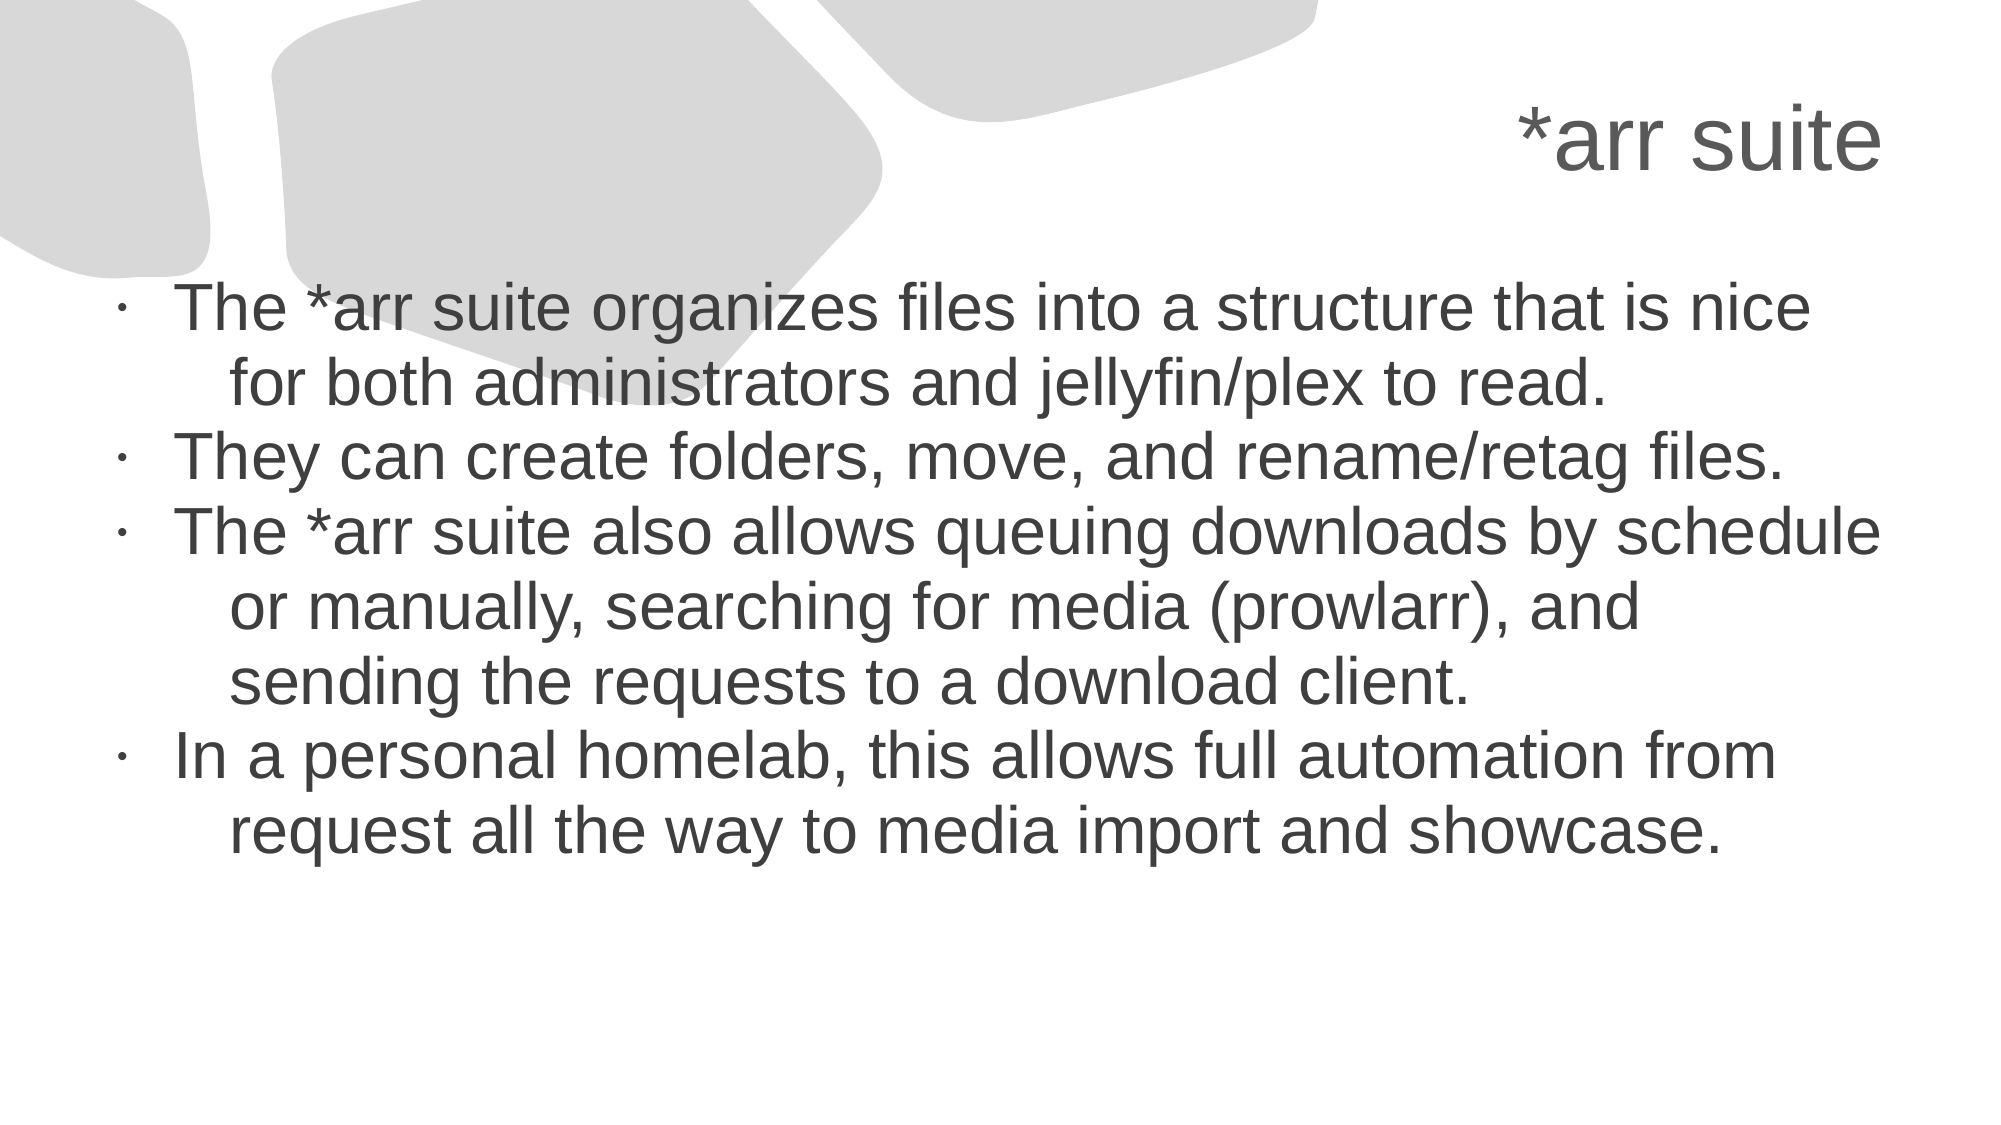

# *arr suite
The *arr suite organizes files into a structure that is nice for both administrators and jellyfin/plex to read.
They can create folders, move, and rename/retag files.
The *arr suite also allows queuing downloads by schedule or manually, searching for media (prowlarr), and sending the requests to a download client.
In a personal homelab, this allows full automation from request all the way to media import and showcase.